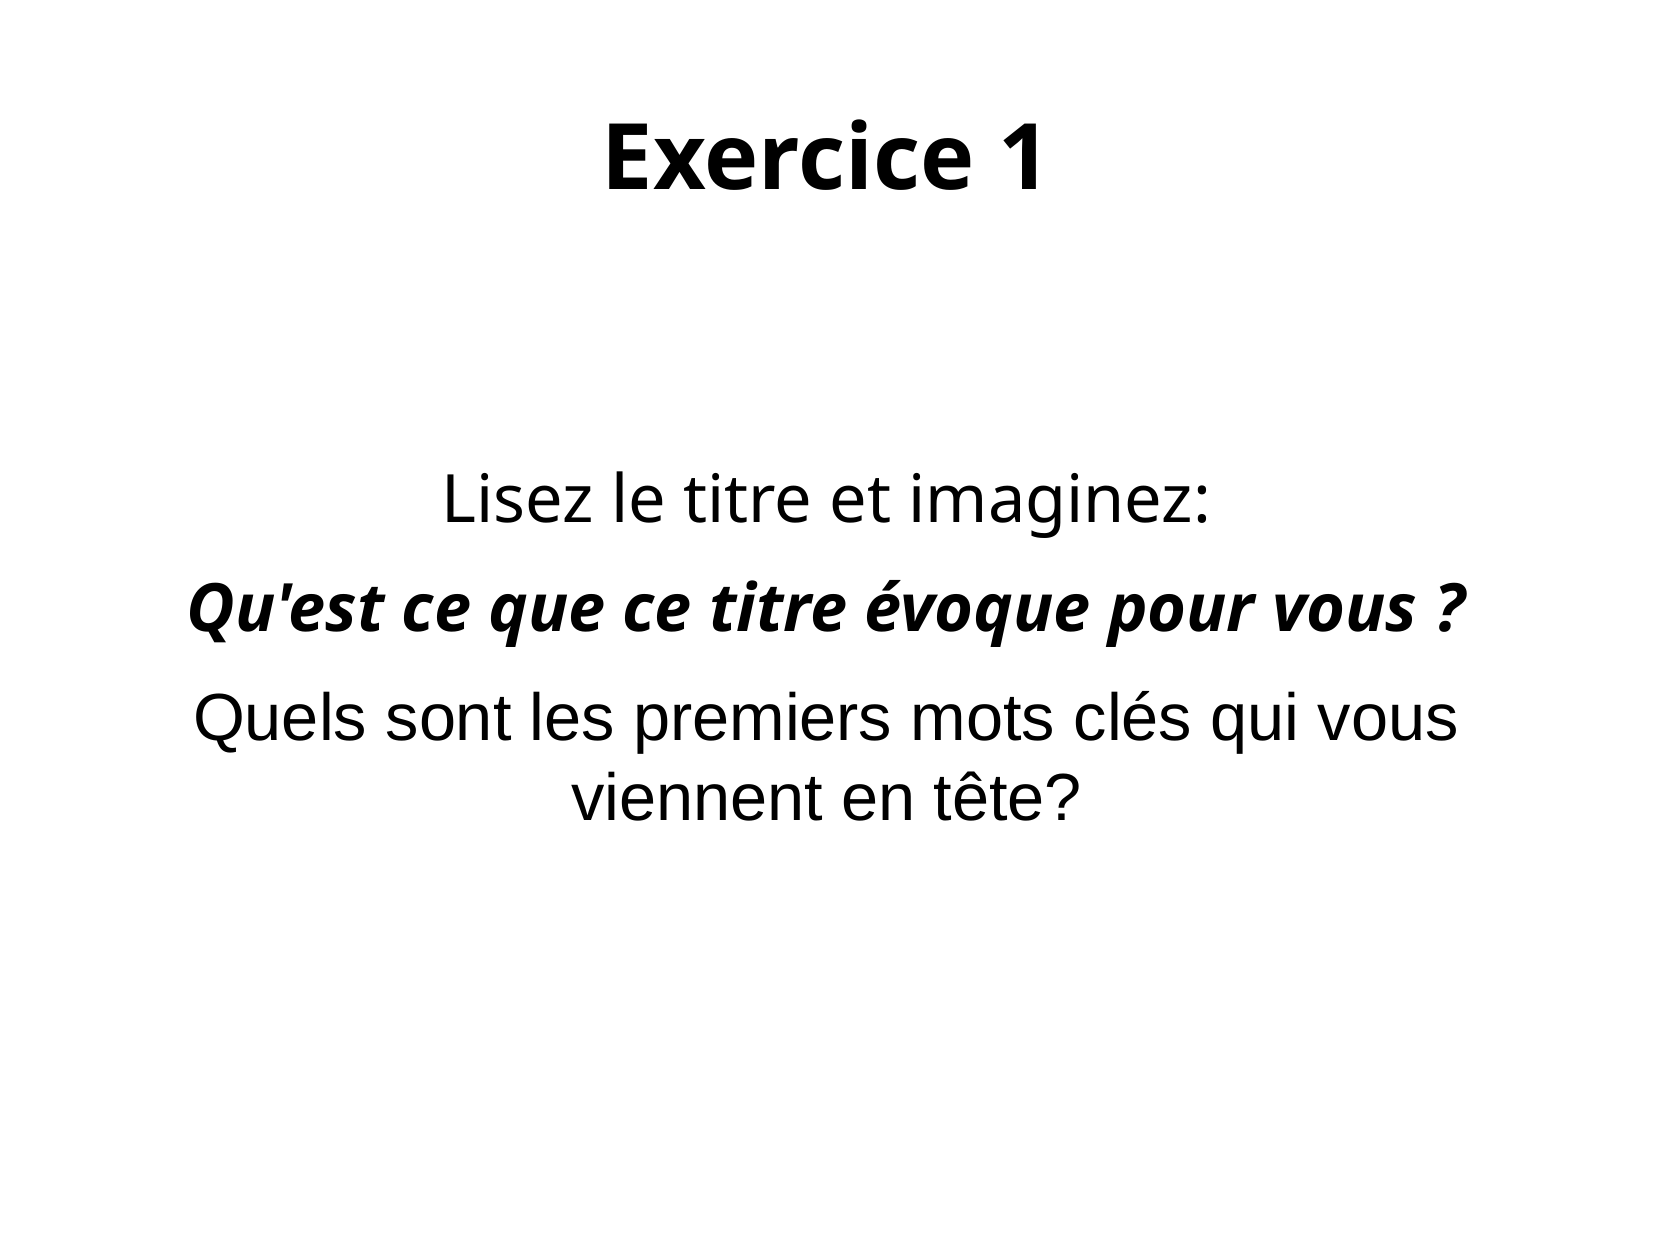

# Exercice 1
Lisez le titre et imaginez:
Qu'est ce que ce titre évoque pour vous ?
Quels sont les premiers mots clés qui vous viennent en tête?